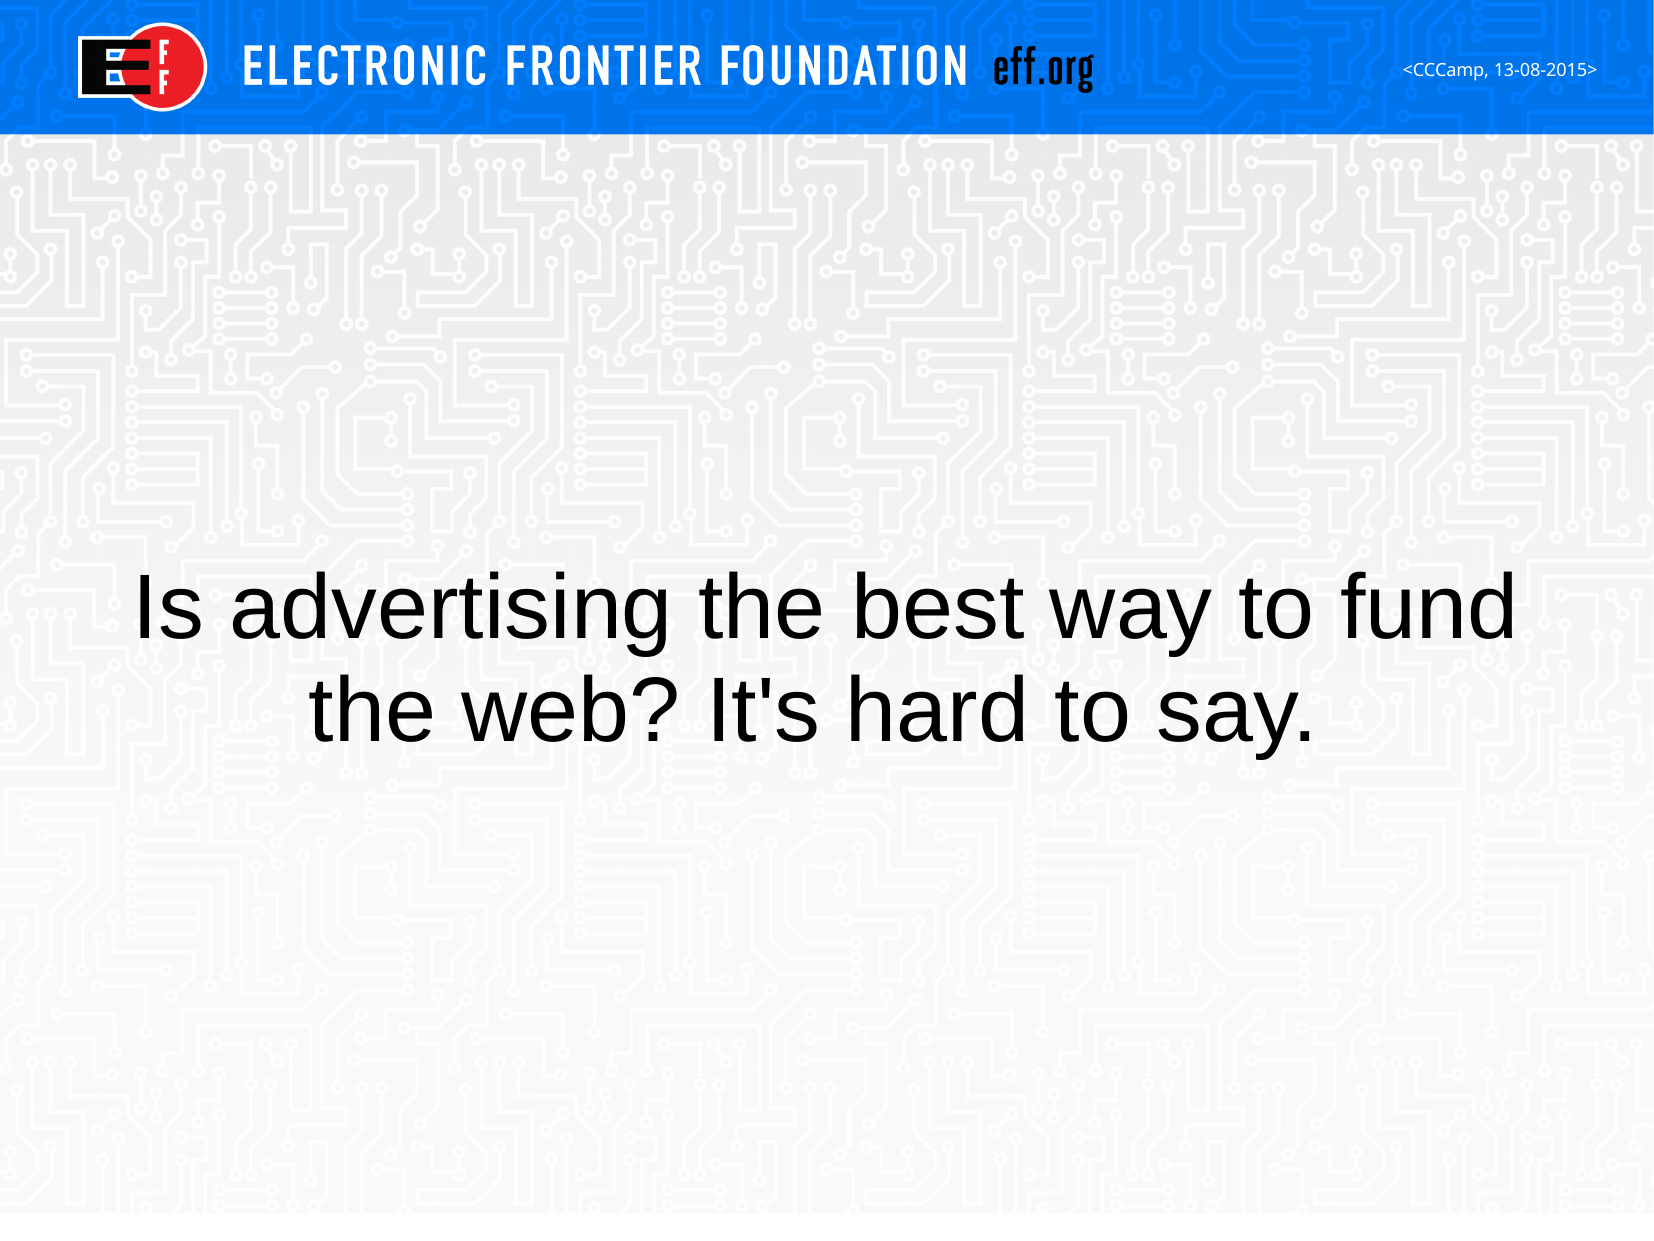

# Is advertising the best way to fund the web? It's hard to say.